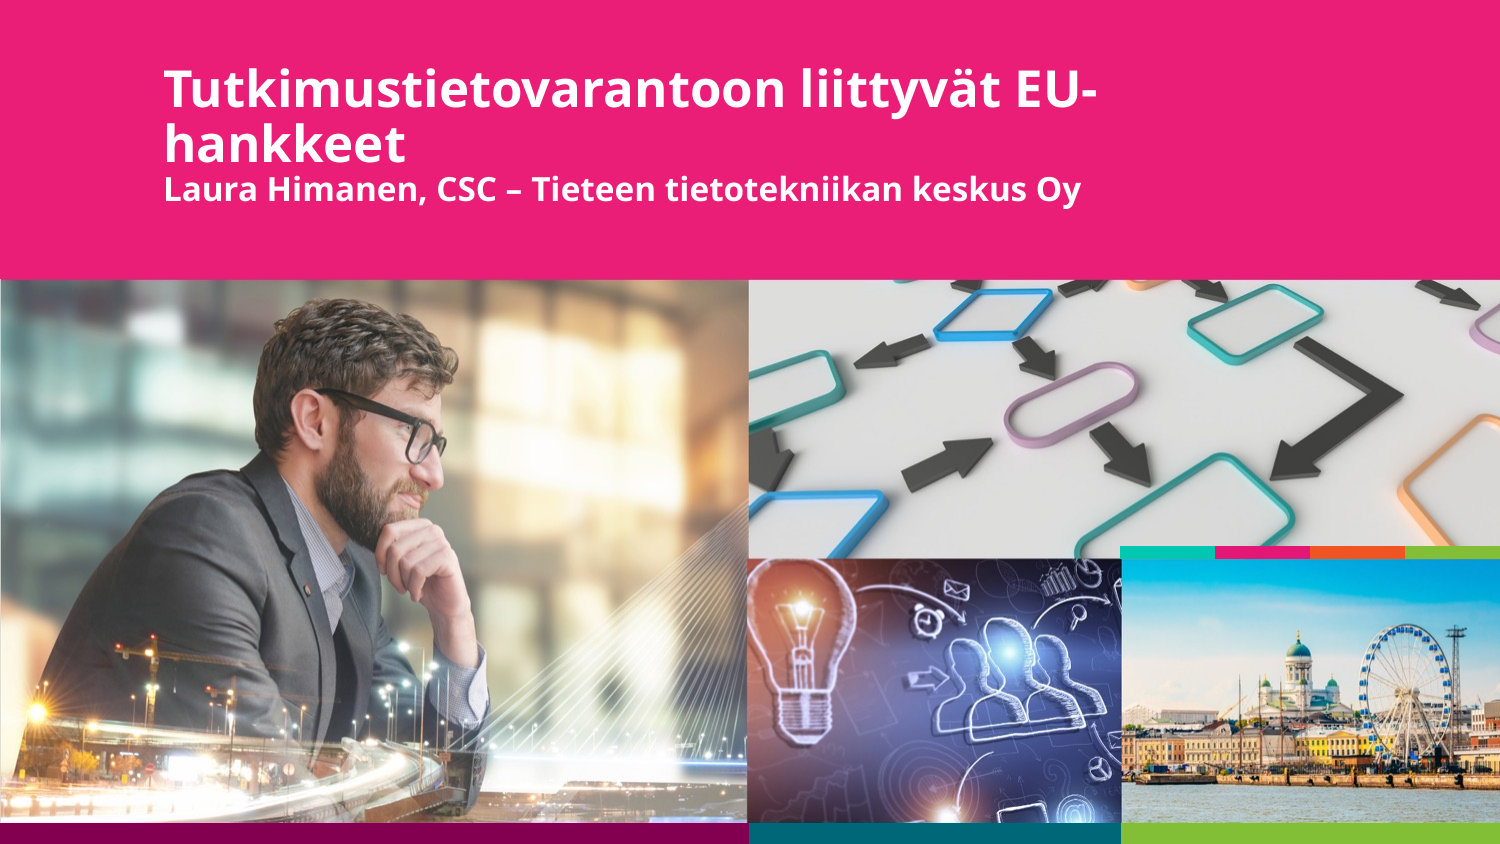

# Tutkimustietovarantoon liittyvät EU-hankkeet Laura Himanen, CSC – Tieteen tietotekniikan keskus Oy